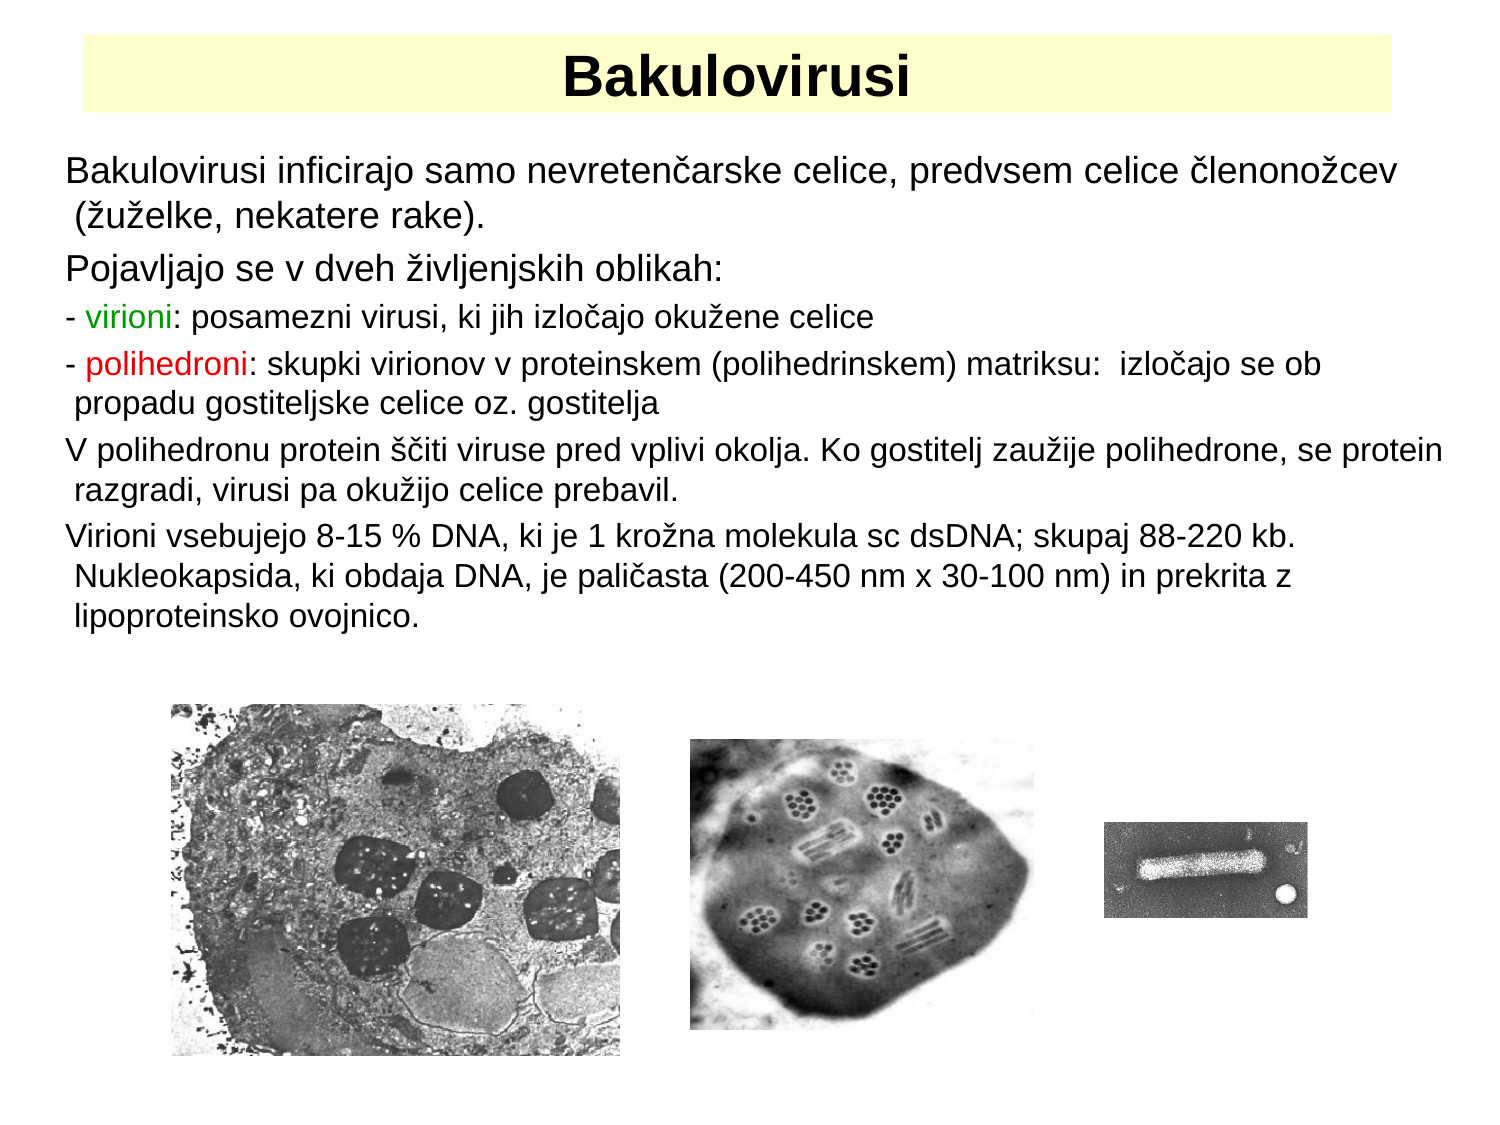

# Bakulovirusi
Bakulovirusi inficirajo samo nevretenčarske celice, predvsem celice členonožcev (žuželke, nekatere rake).
Pojavljajo se v dveh življenjskih oblikah:
- virioni: posamezni virusi, ki jih izločajo okužene celice
- polihedroni: skupki virionov v proteinskem (polihedrinskem) matriksu: izločajo se ob propadu gostiteljske celice oz. gostitelja
V polihedronu protein ščiti viruse pred vplivi okolja. Ko gostitelj zaužije polihedrone, se protein razgradi, virusi pa okužijo celice prebavil.
Virioni vsebujejo 8-15 % DNA, ki je 1 krožna molekula sc dsDNA; skupaj 88-220 kb. Nukleokapsida, ki obdaja DNA, je paličasta (200-450 nm x 30-100 nm) in prekrita z lipoproteinsko ovojnico.